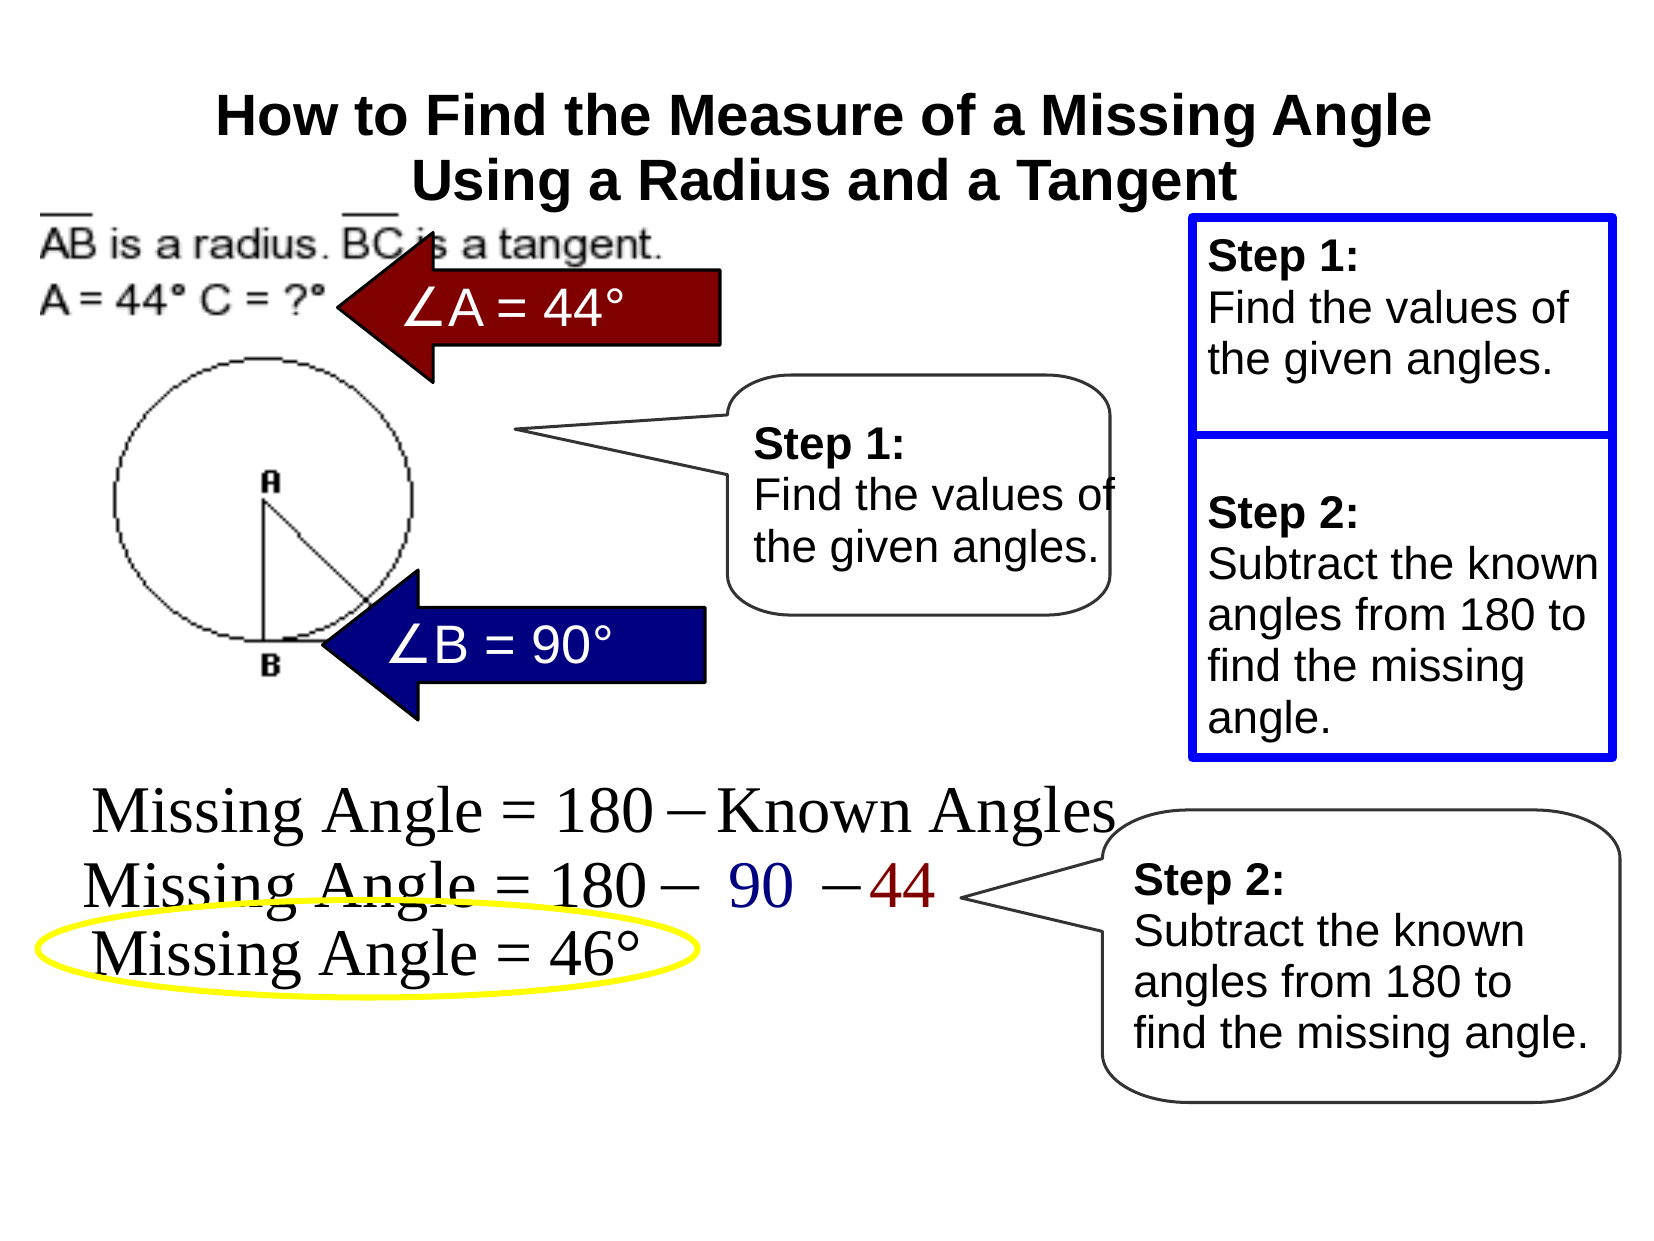

How to Find the Measure of a Missing Angle Using a Radius and a Tangent
Step 1:
Find the values of the given angles.
Step 2:
Subtract the known angles from 180 to find the missing angle.
∠A = 44°
Step 1:
Find the values of
the given angles.
∠B = 90°
Step 2:
Subtract the known
angles from 180 to
find the missing angle.